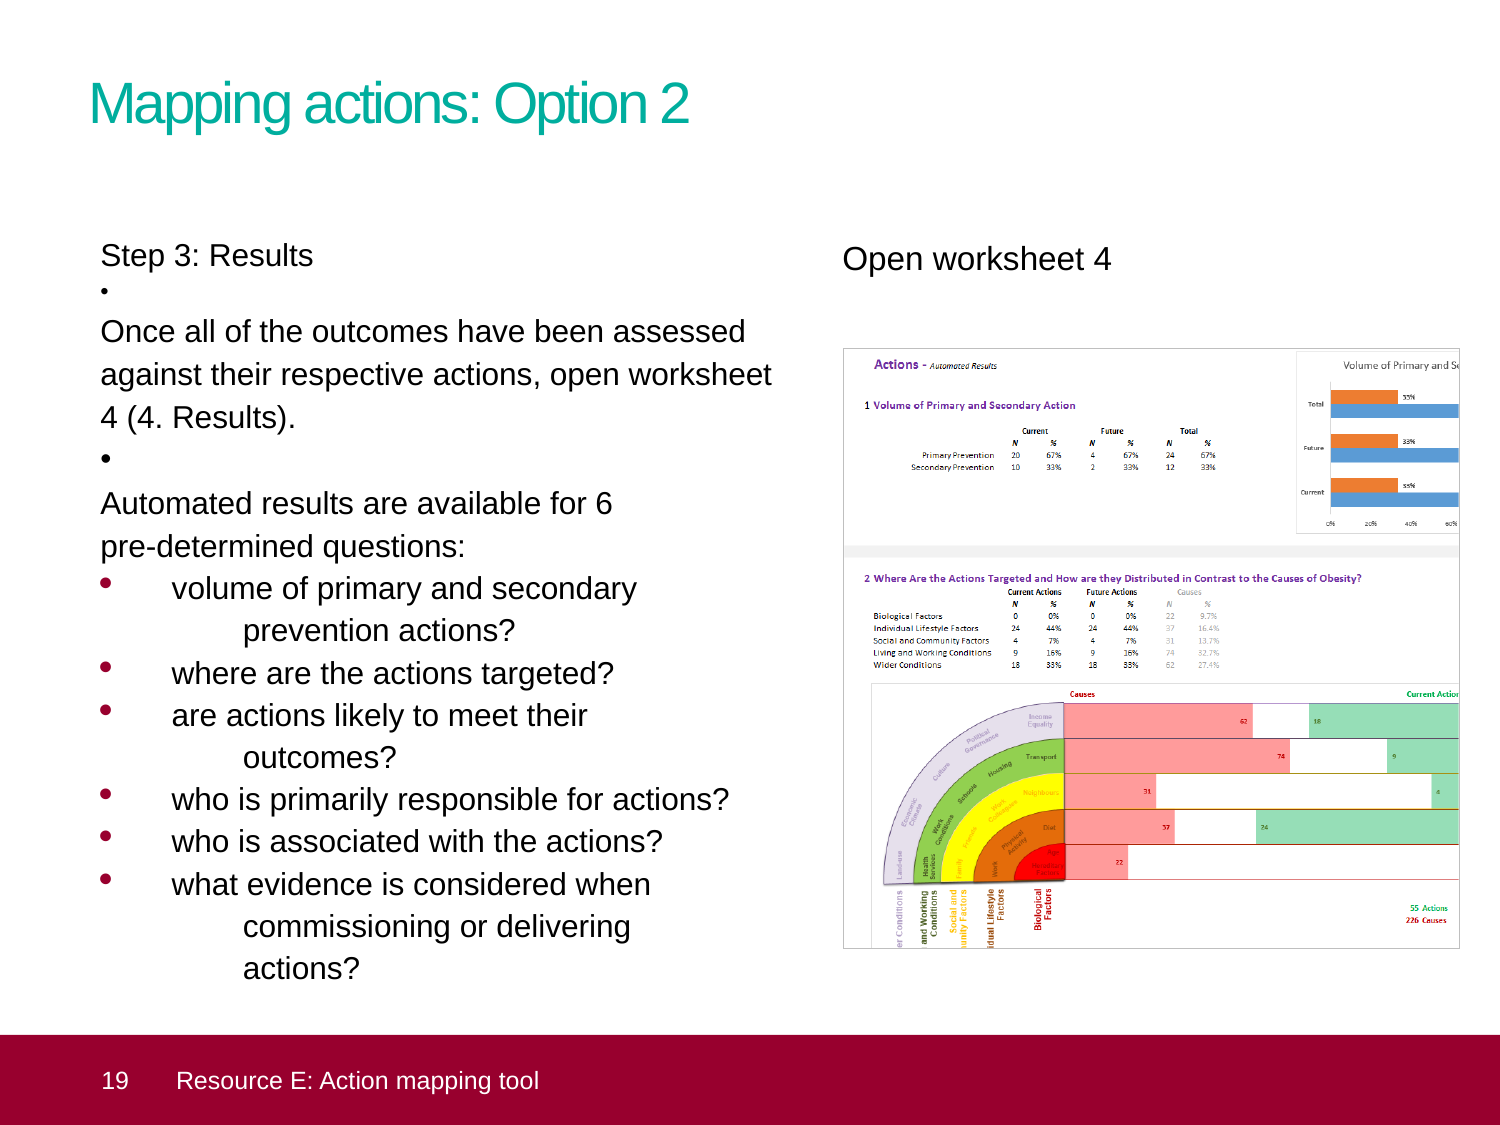

# Mapping actions: Option 2
Step 3: Results
Once all of the outcomes have been assessed against their respective actions, open worksheet
4 (4. Results).
Automated results are available for 6
pre-determined questions:
volume of primary and secondary prevention actions?
where are the actions targeted?
are actions likely to meet their outcomes?
who is primarily responsible for actions?
who is associated with the actions?
what evidence is considered when commissioning or delivering actions?
Open worksheet 4
 18
Resource E: Action mapping tool